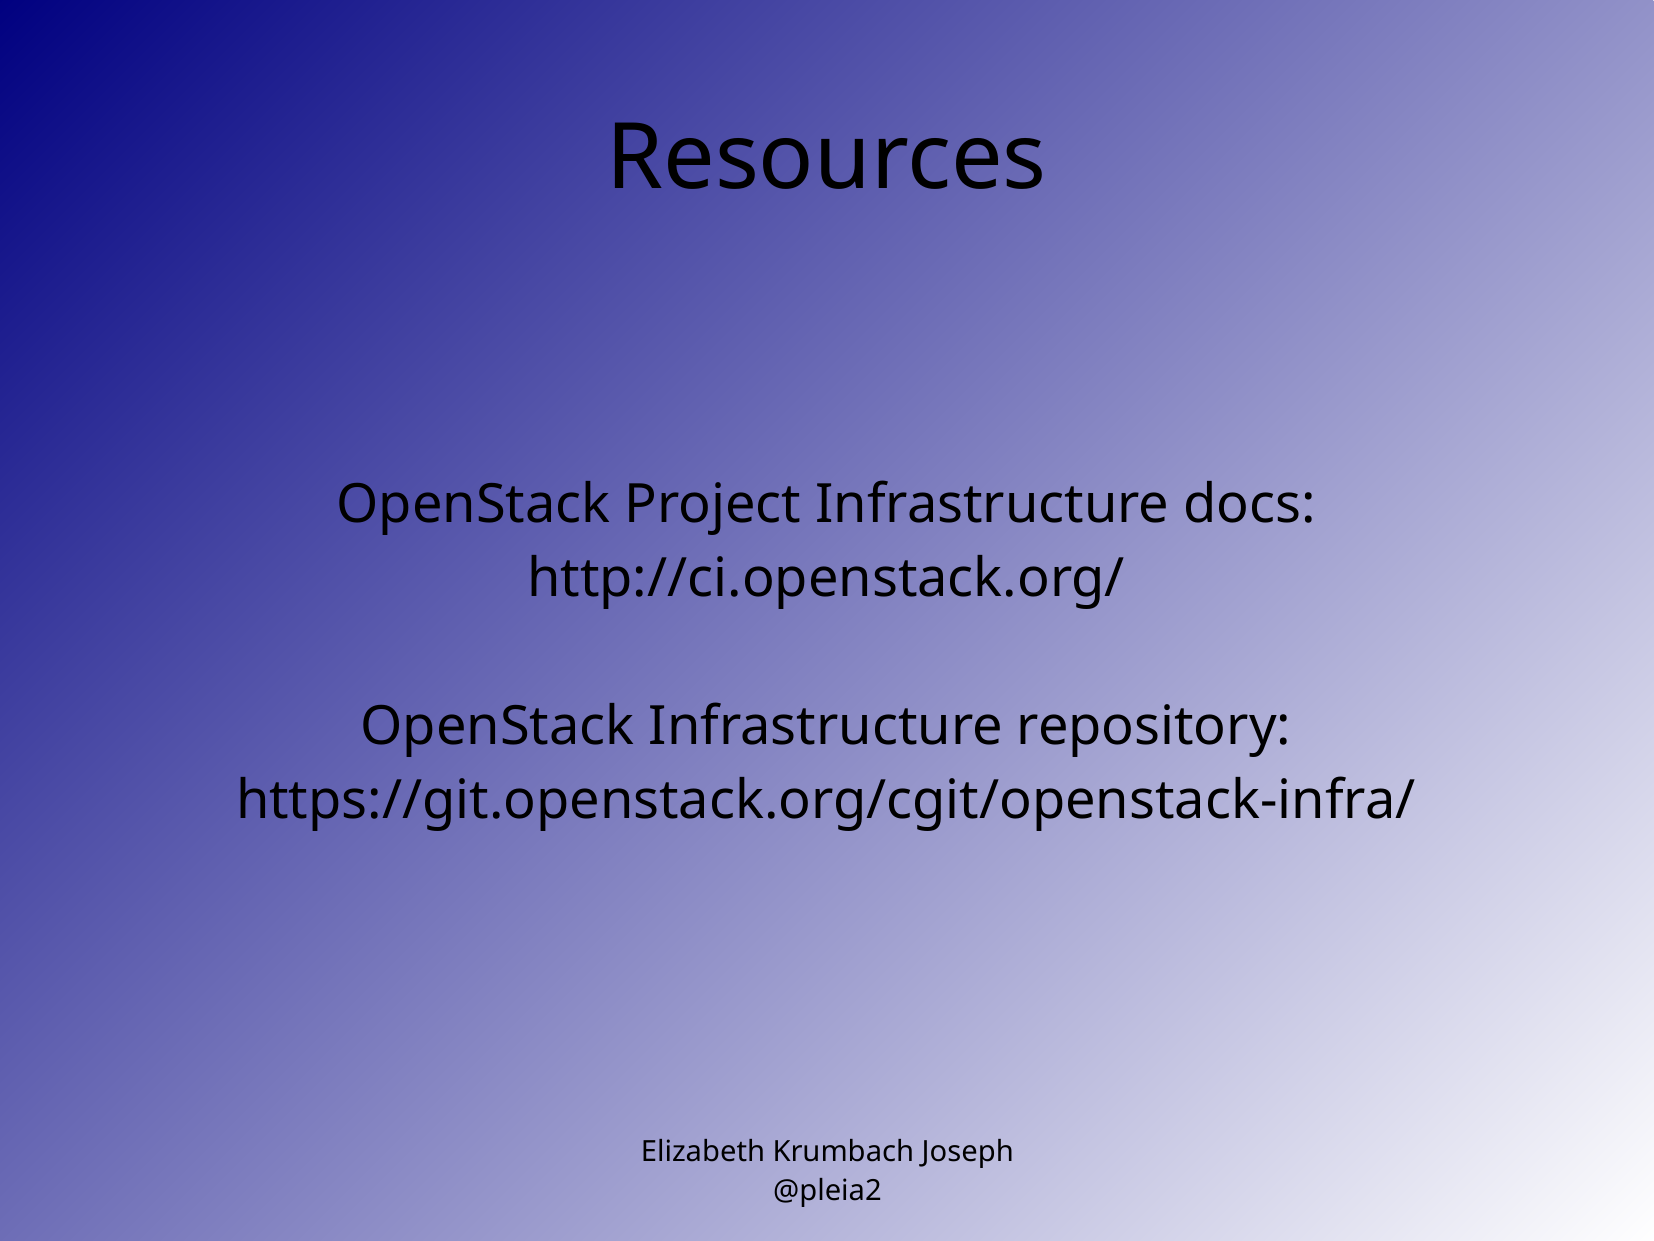

# Resources
OpenStack Project Infrastructure docs: http://ci.openstack.org/
OpenStack Infrastructure repository: https://git.openstack.org/cgit/openstack-infra/